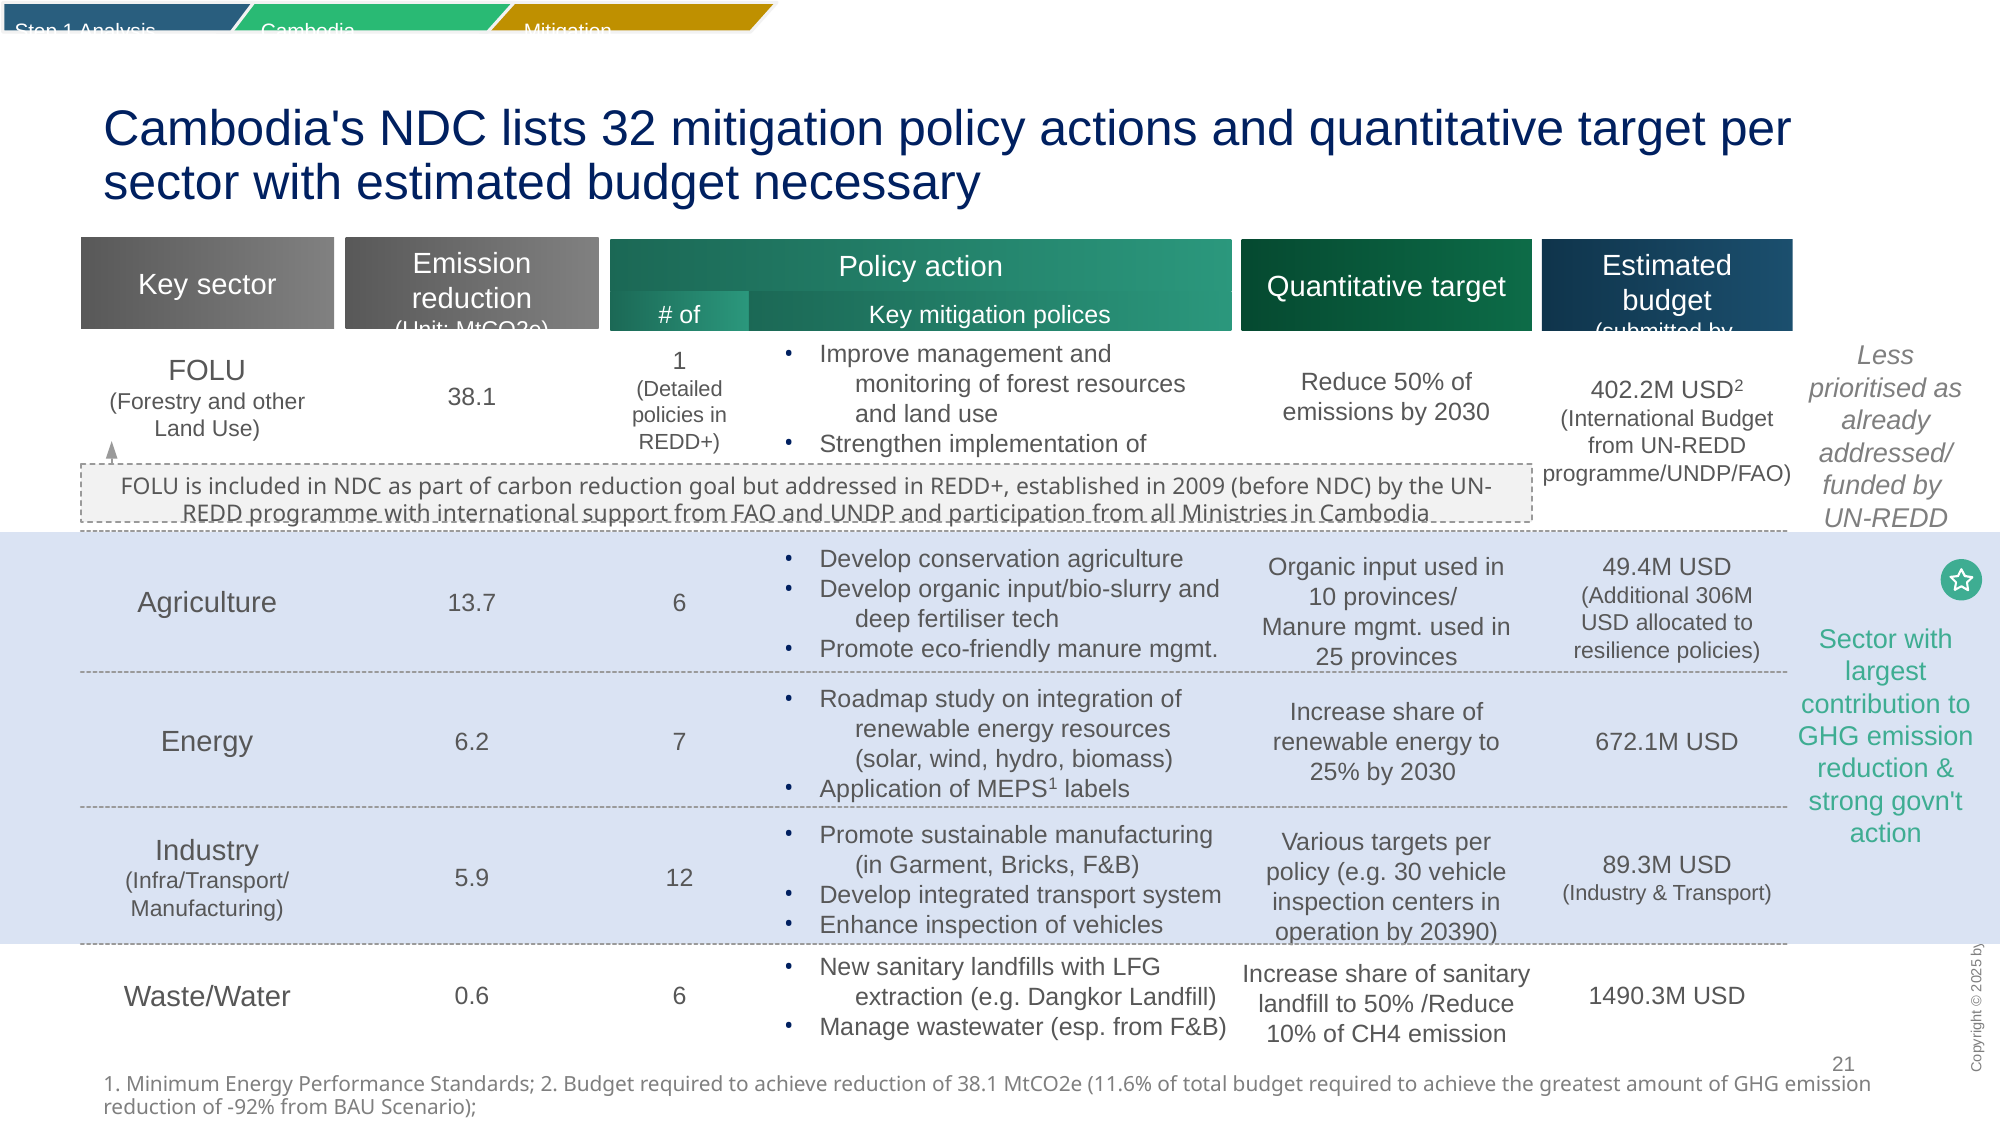

Step 1 Analysis
Cambodia
Mitigation
# Cambodia's NDC lists 32 mitigation policy actions and quantitative target per sector with estimated budget necessary
Key sector
Emission reduction
(Unit: MtCO2e)
Policy action
Estimated budget
(submitted by
each Ministry)
Quantitative target
# of policies
Key mitigation polices
38.1
1
(Detailed policies in REDD+)
Improve management and monitoring of forest resources and land use
Strengthen implementation of sustainable forest management
Reduce 50% of emissions by 2030
402.2M USD2
(International Budget from UN-REDD programme/UNDP/FAO)
Less prioritised as already addressed/ funded by
UN-REDD
FOLU
(Forestry and other Land Use)
FOLU is included in NDC as part of carbon reduction goal but addressed in REDD+, established in 2009 (before NDC) by the UN-REDD programme with international support from FAO and UNDP and participation from all Ministries in Cambodia
Agriculture
13.7
6
Develop conservation agriculture
Develop organic input/bio-slurry and deep fertiliser tech
Promote eco-friendly manure mgmt.
Organic input used in 10 provinces/
Manure mgmt. used in 25 provinces
49.4M USD
(Additional 306M USD allocated to resilience policies)
Sector with largest contribution to GHG emission reduction & strong govn't action
Energy
6.2
7
Roadmap study on integration of renewable energy resources (solar, wind, hydro, biomass)
Application of MEPS1 labels
Increase share of renewable energy to 25% by 2030
672.1M USD
Industry
(Infra/Transport/
Manufacturing)
5.9
12
Promote sustainable manufacturing (in Garment, Bricks, F&B)
Develop integrated transport system
Enhance inspection of vehicles
Various targets per policy (e.g. 30 vehicle inspection centers in operation by 20390)
89.3M USD
(Industry & Transport)
Waste/Water
0.6
6
New sanitary landfills with LFG extraction (e.g. Dangkor Landfill)
Manage wastewater (esp. from F&B)
Increase share of sanitary landfill to 50% /Reduce 10% of CH4 emission
1490.3M USD
1. Minimum Energy Performance Standards; 2. Budget required to achieve reduction of 38.1 MtCO2e (11.6% of total budget required to achieve the greatest amount of GHG emission reduction of -92% from BAU Scenario);